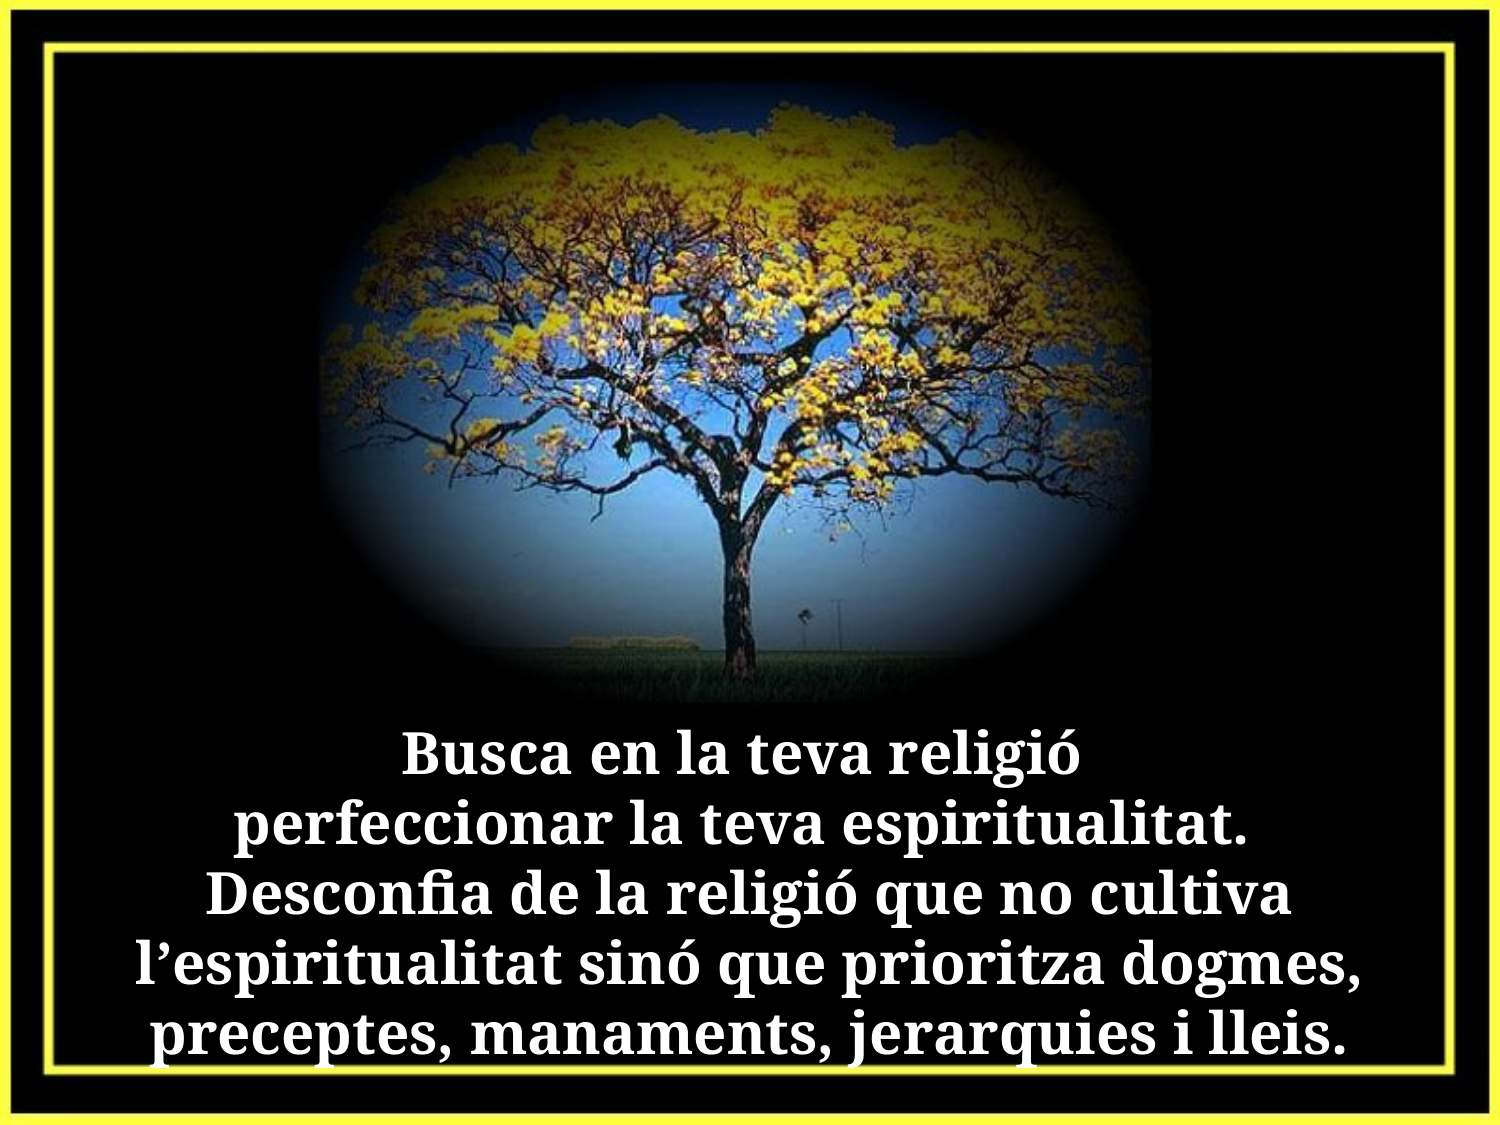

Busca en la teva religió
perfeccionar la teva espiritualitat.
Desconfia de la religió que no cultiva l’espiritualitat sinó que prioritza dogmes, preceptes, manaments, jerarquies i lleis.